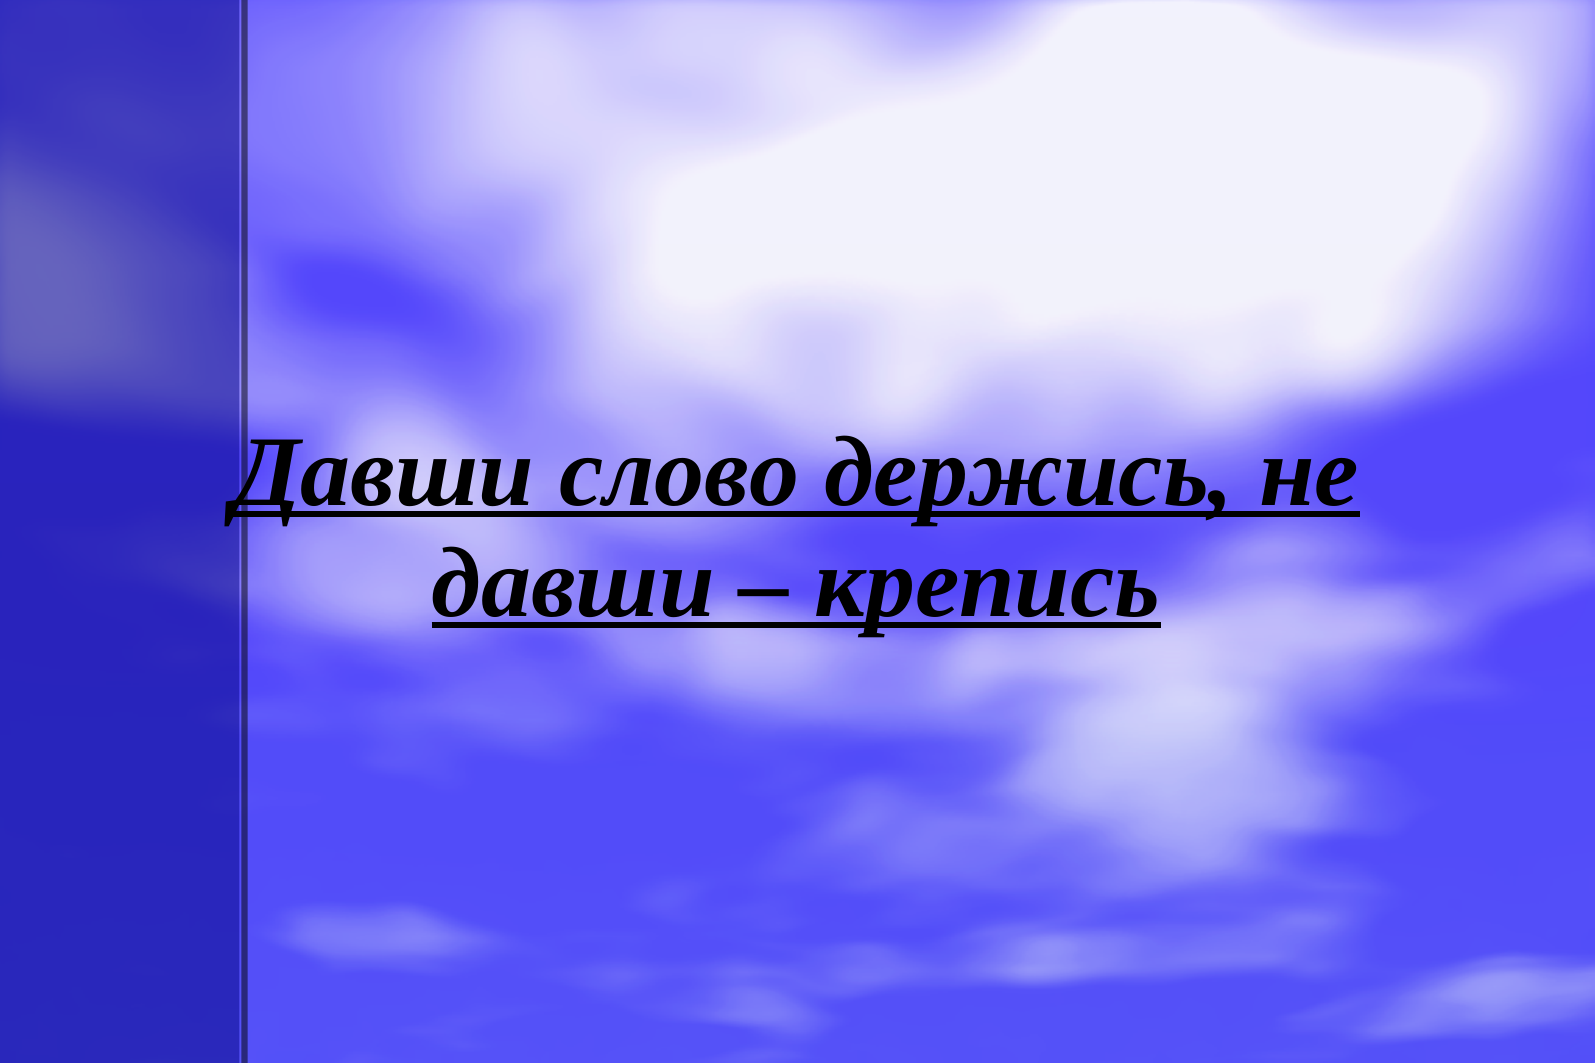

# Давши слово держись, не давши – крепись